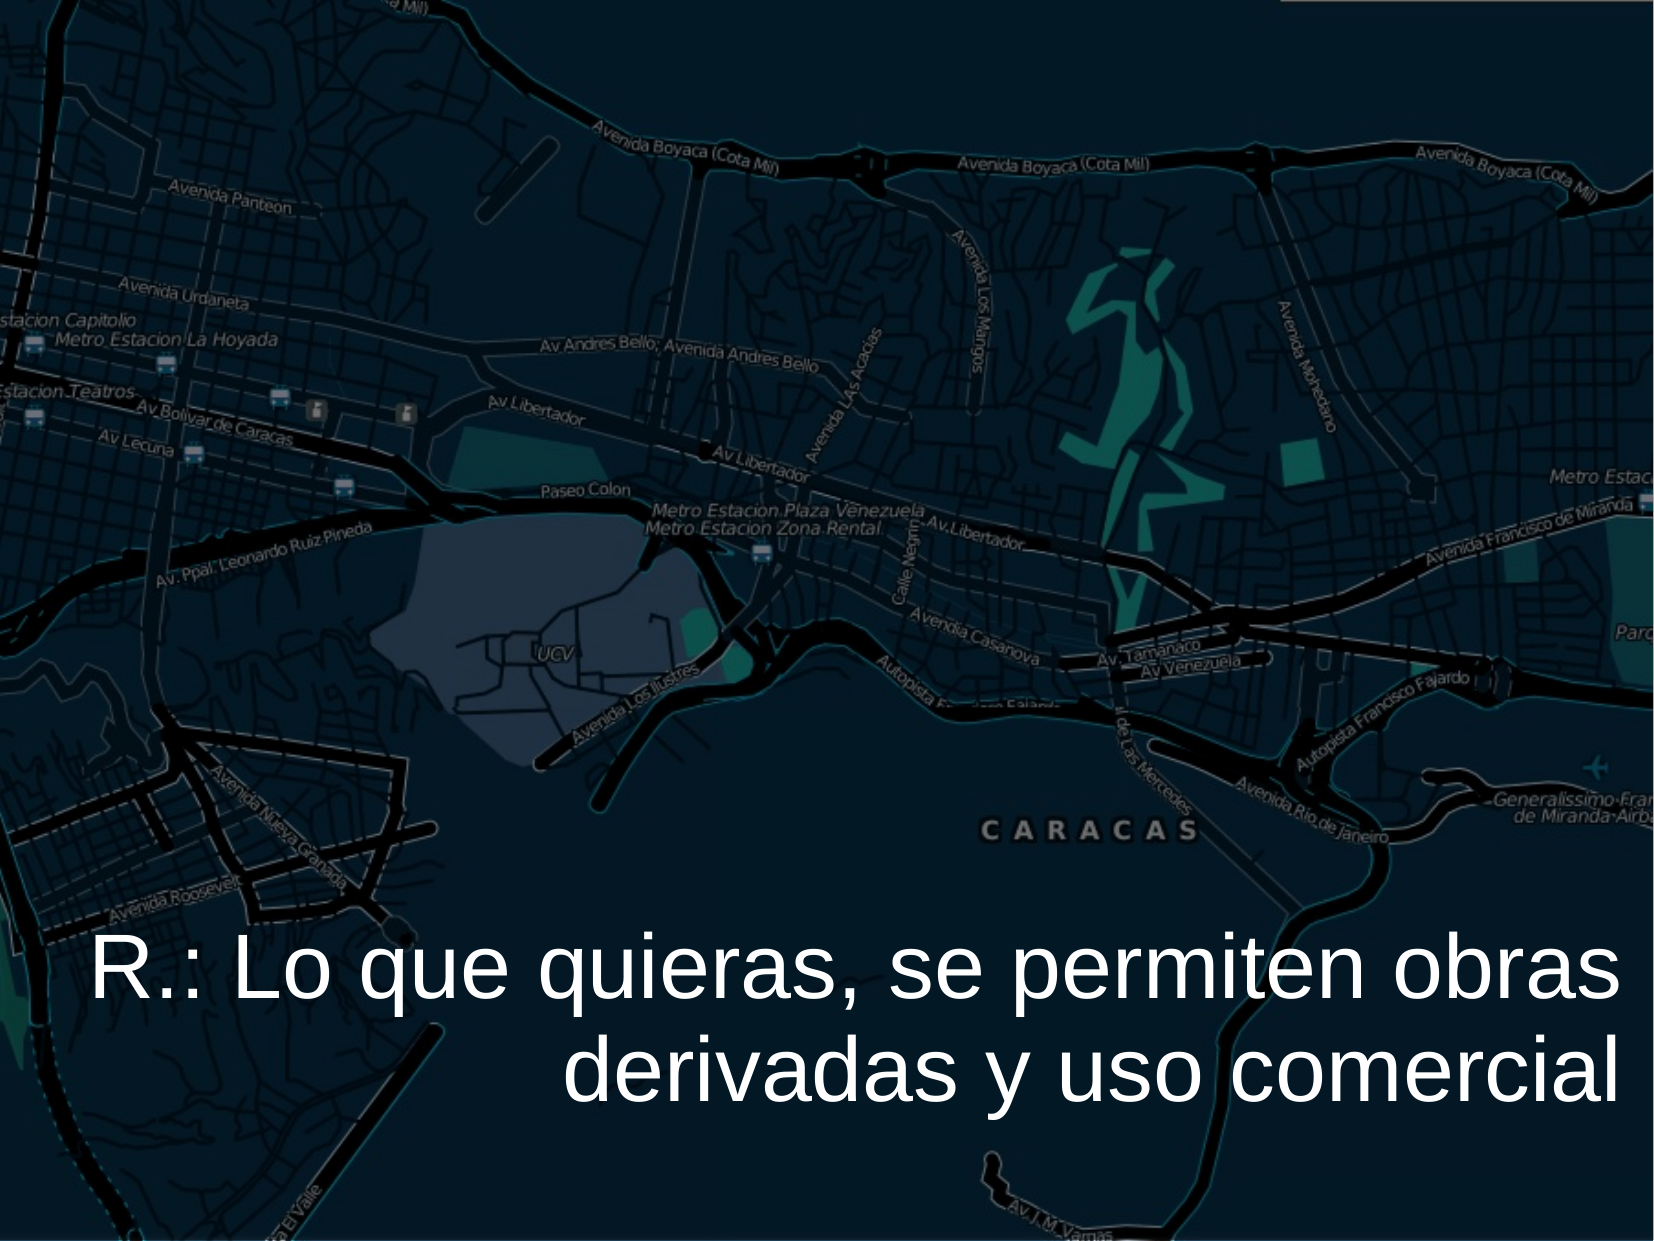

# R.: Lo que quieras, se permiten obras derivadas y uso comercial